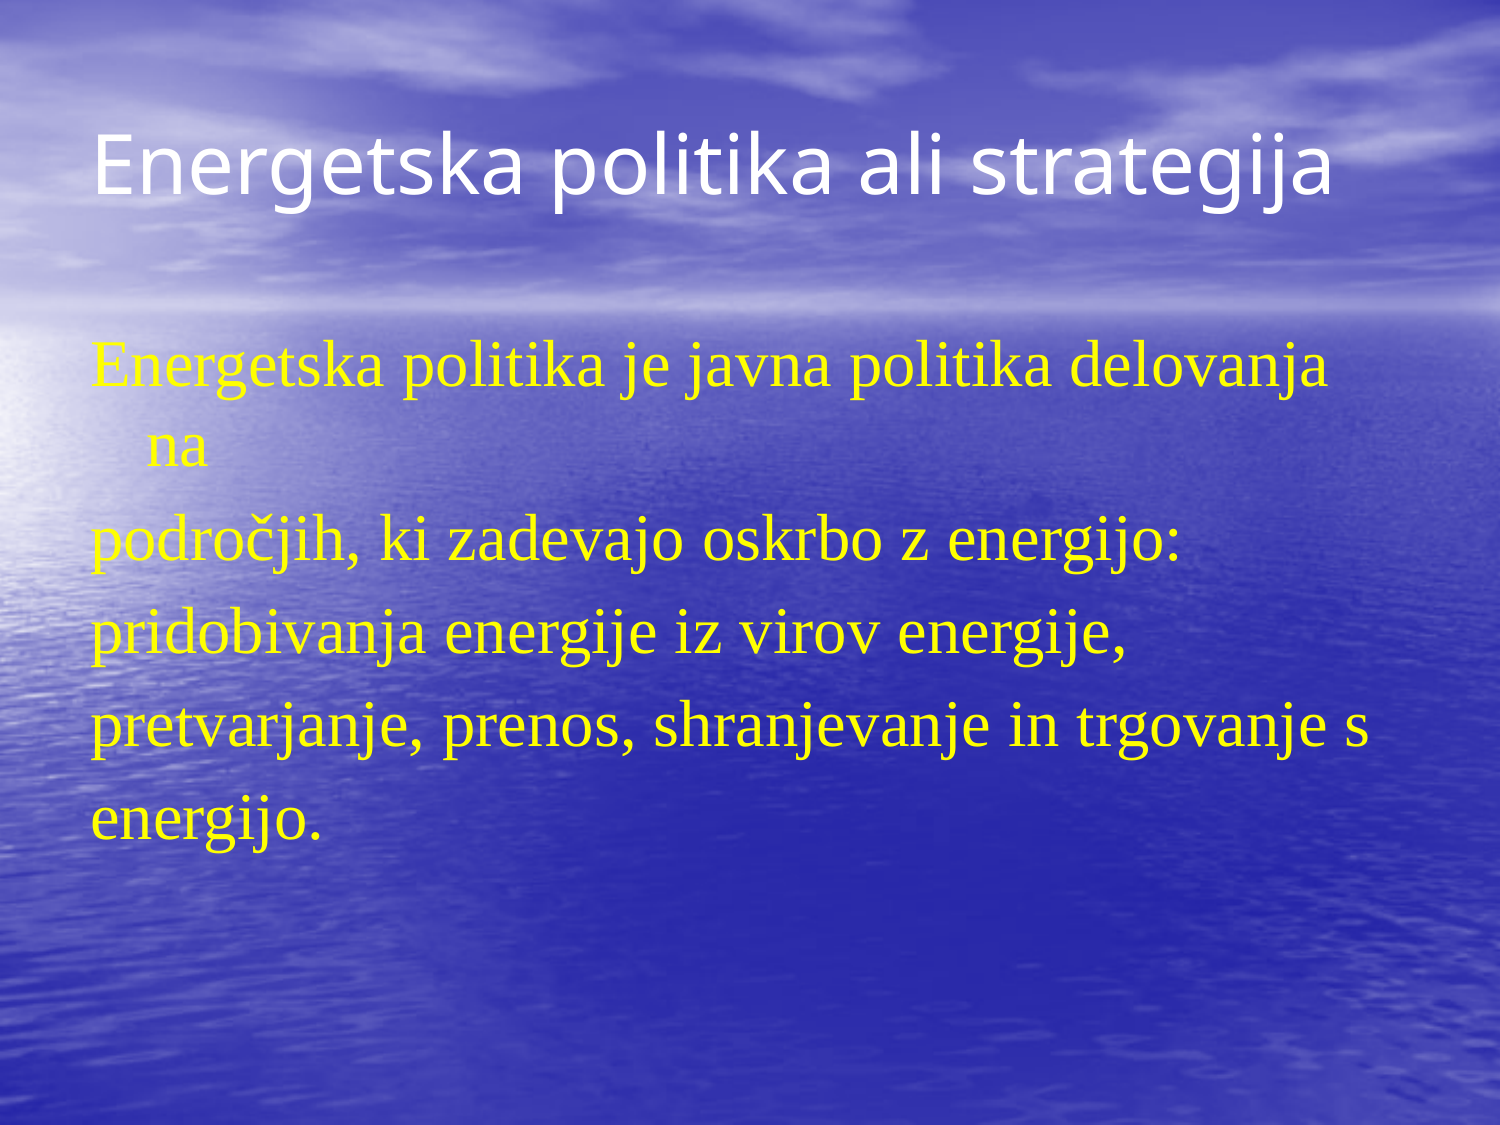

# Energetska politika ali strategija
Energetska politika je javna politika delovanja na
področjih, ki zadevajo oskrbo z energijo:
pridobivanja energije iz virov energije,
pretvarjanje, prenos, shranjevanje in trgovanje s
energijo.